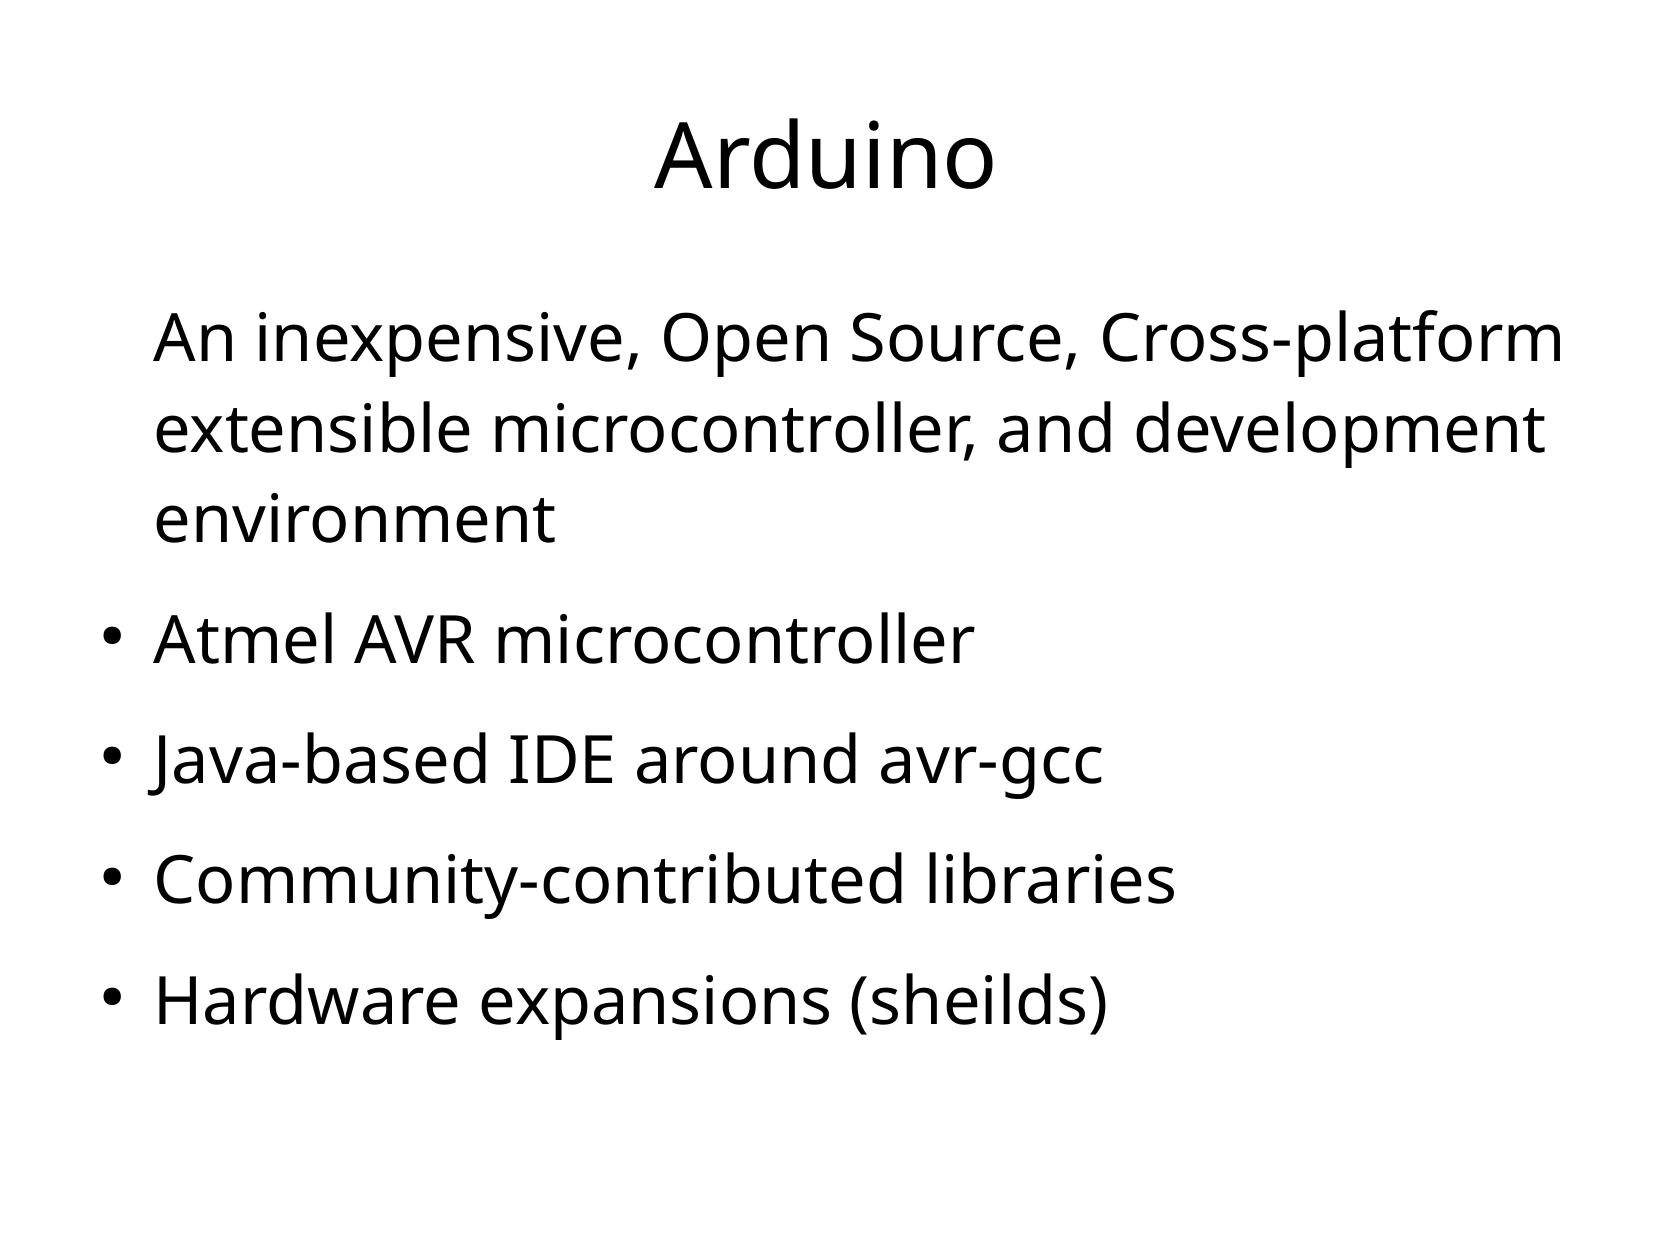

# Arduino
An inexpensive, Open Source, Cross-platform extensible microcontroller, and development environment
Atmel AVR microcontroller
Java-based IDE around avr-gcc
Community-contributed libraries
Hardware expansions (sheilds)